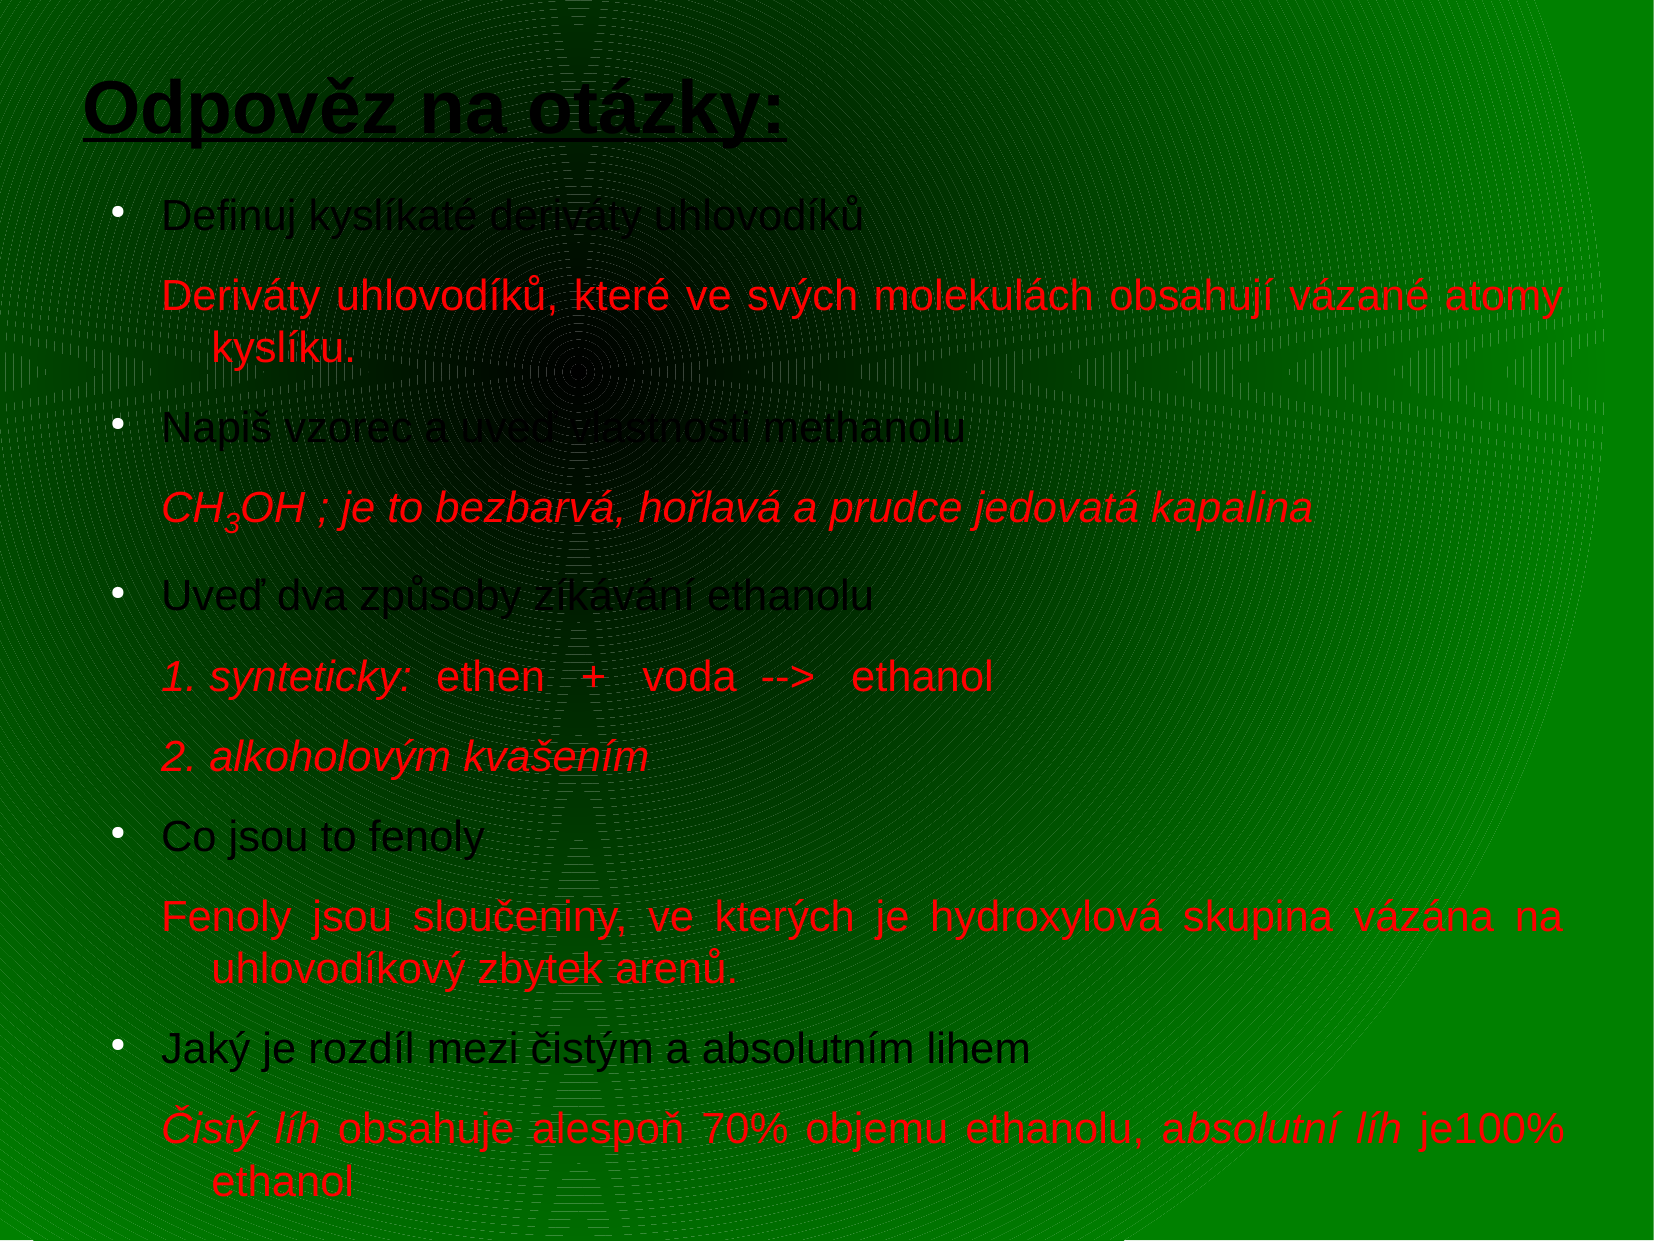

# Odpověz na otázky:
Definuj kyslíkaté deriváty uhlovodíků
Deriváty uhlovodíků, které ve svých molekulách obsahují vázané atomy kyslíku.
Napiš vzorec a uveď vlastnosti methanolu
CH3OH ; je to bezbarvá, hořlavá a prudce jedovatá kapalina
Uveď dva způsoby zíkávání ethanolu
1. synteticky: ethen + voda --> ethanol
2. alkoholovým kvašením
Co jsou to fenoly
Fenoly jsou sloučeniny, ve kterých je hydroxylová skupina vázána na uhlovodíkový zbytek arenů.
Jaký je rozdíl mezi čistým a absolutním lihem
Čistý líh obsahuje alespoň 70% objemu ethanolu, absolutní líh je100% ethanol